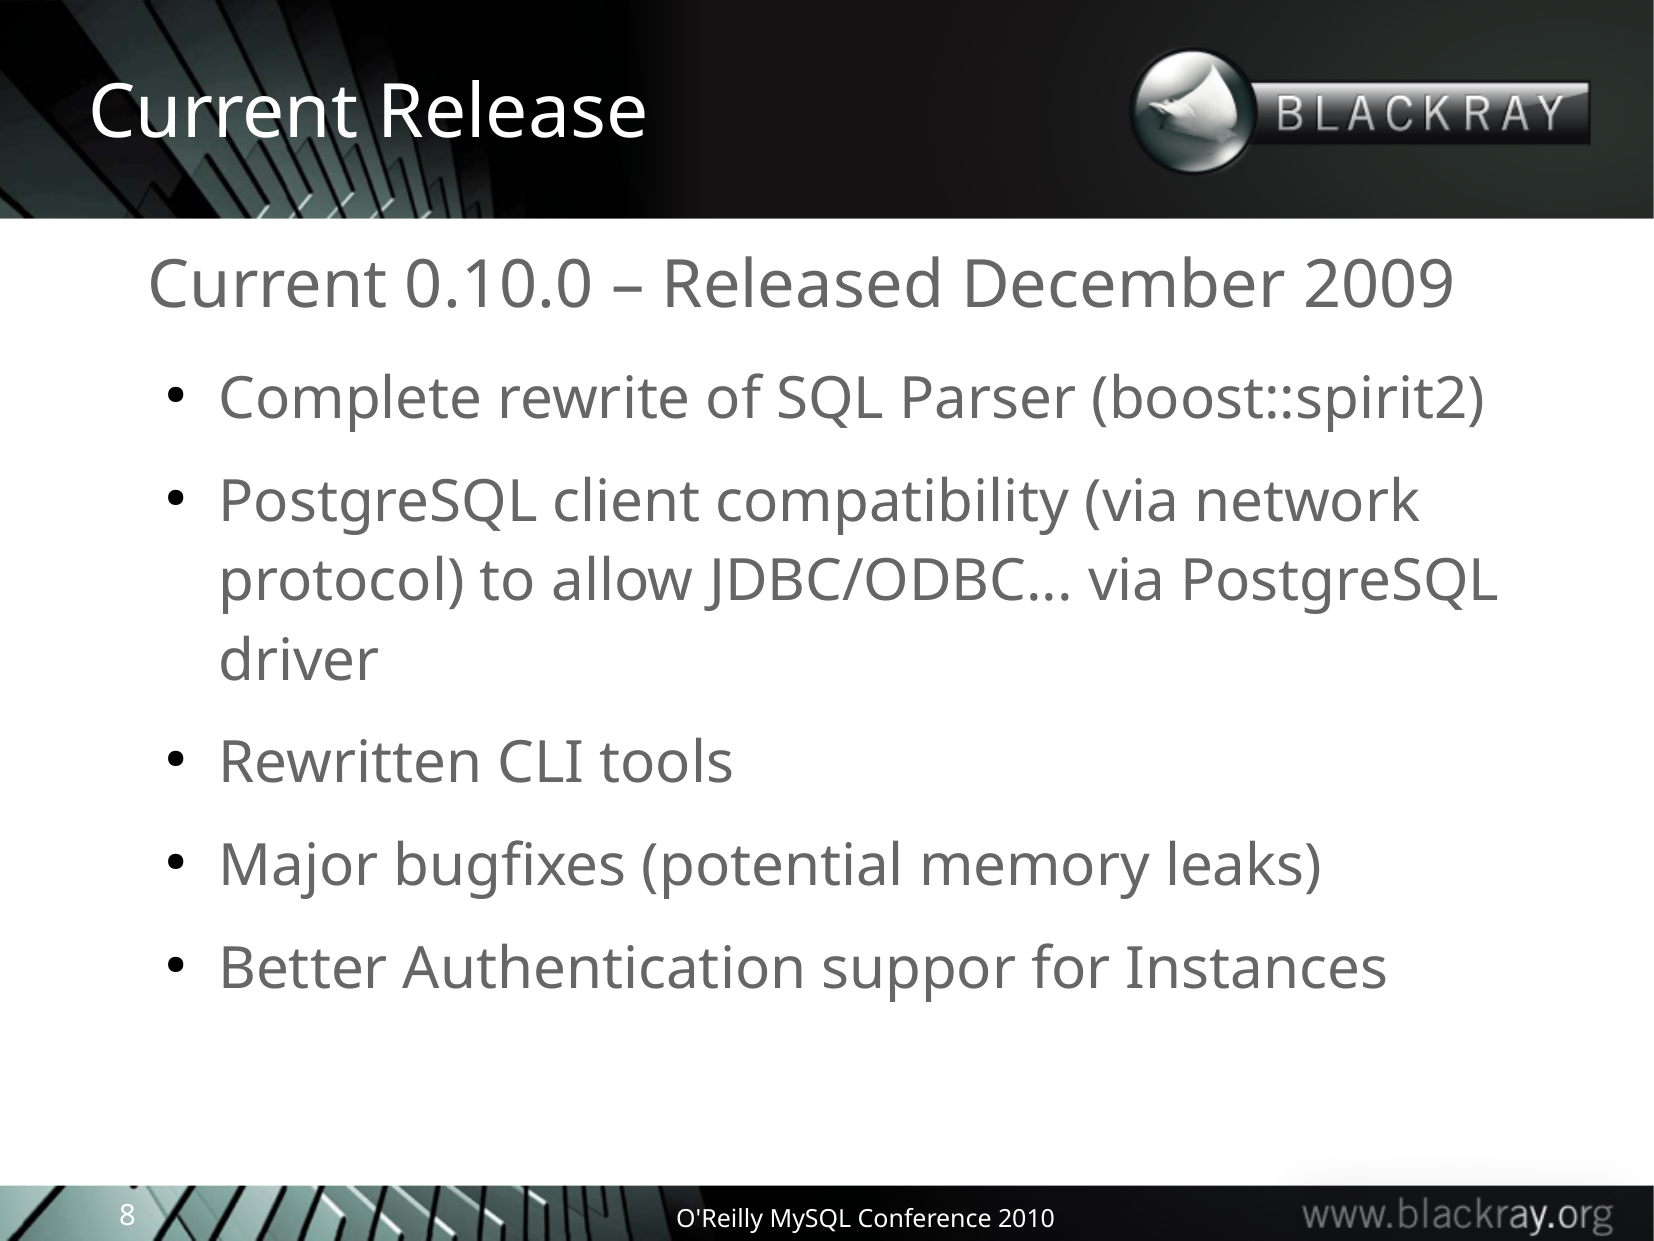

# Current Release
Current 0.10.0 – Released December 2009
Complete rewrite of SQL Parser (boost::spirit2)
PostgreSQL client compatibility (via network protocol) to allow JDBC/ODBC... via PostgreSQL driver
Rewritten CLI tools
Major bugfixes (potential memory leaks)
Better Authentication suppor for Instances